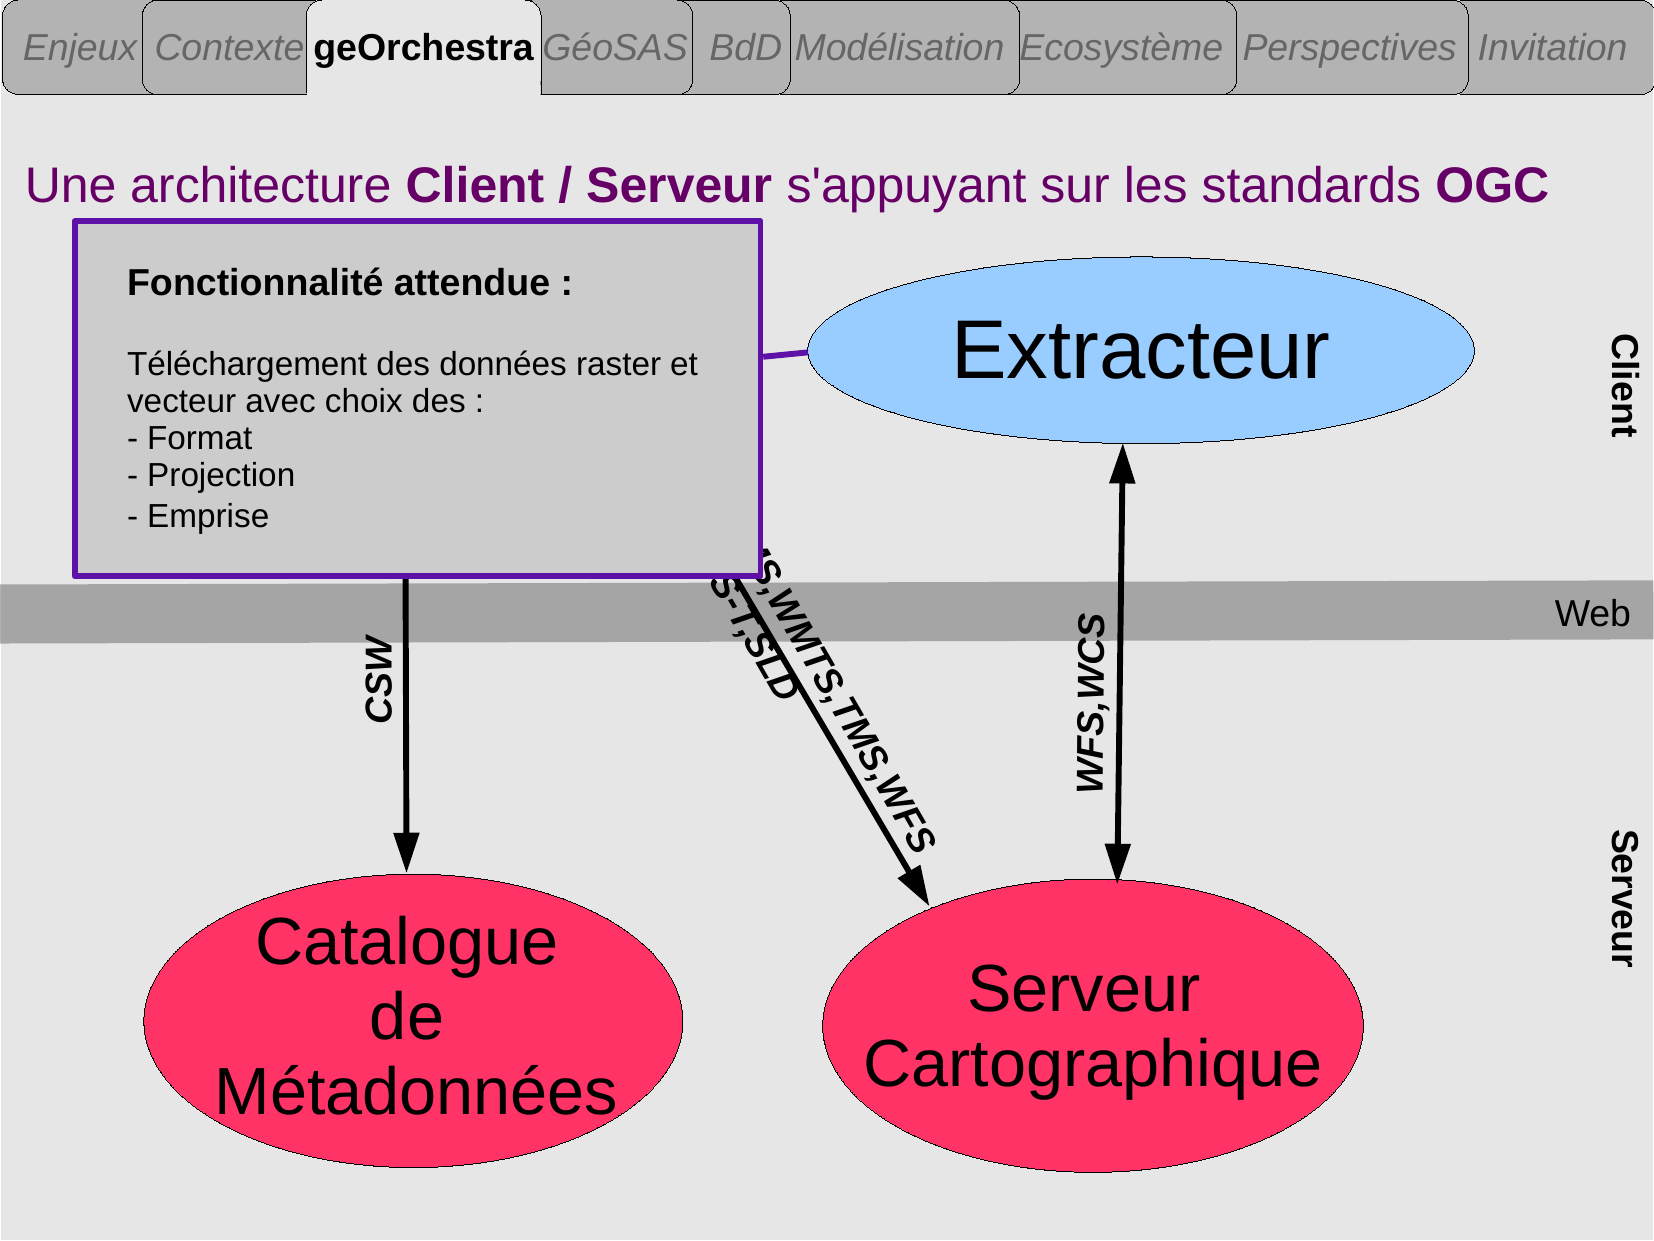

Enjeux
Contexte
geOrchestra
 GéoSAS
 BdD
 Modélisation
 Ecosystème
 Perspectives
Invitation
# Une architecture Client / Serveur s'appuyant sur les standards OGC
Fonctionnalité attendue :
Téléchargement des données raster et
vecteur avec choix des :
- Format
- Projection
- Emprise
Visualiseur
Extracteur
Client
Web
WMS,WMTS,TMS,WFSWFS-T,SLD
CSW
WFS,WCS
Serveur
Serveur
Cartographique
Catalogue
de
Métadonnées